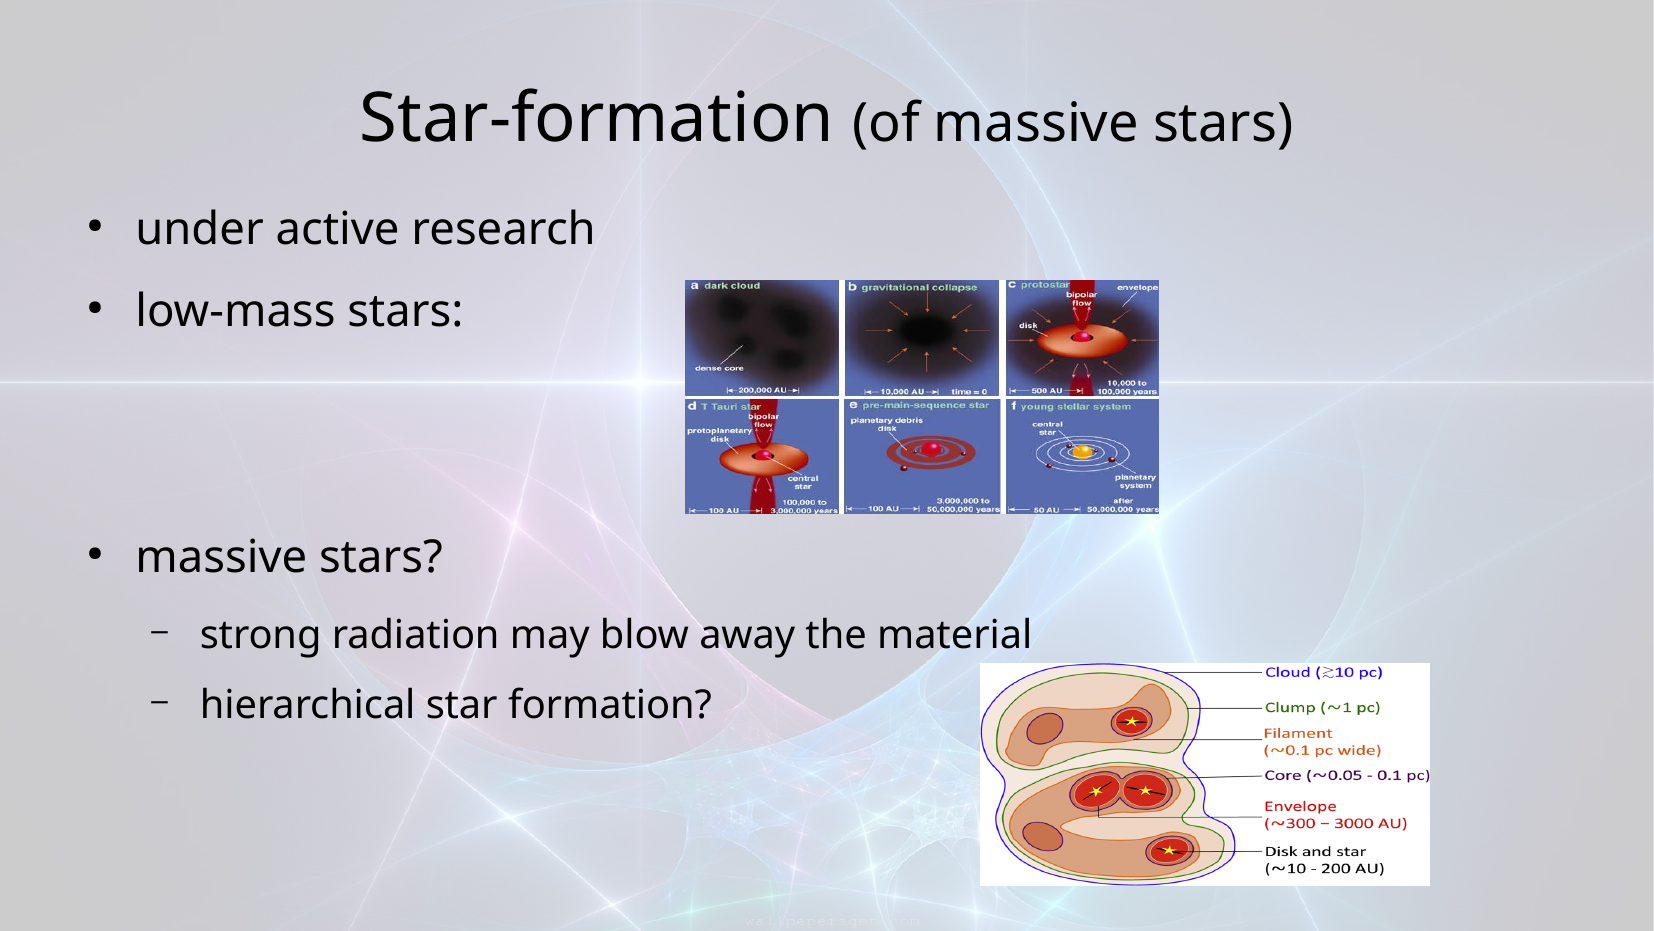

# Star-formation (of massive stars)
under active research
low-mass stars:
massive stars?
strong radiation may blow away the material
hierarchical star formation?